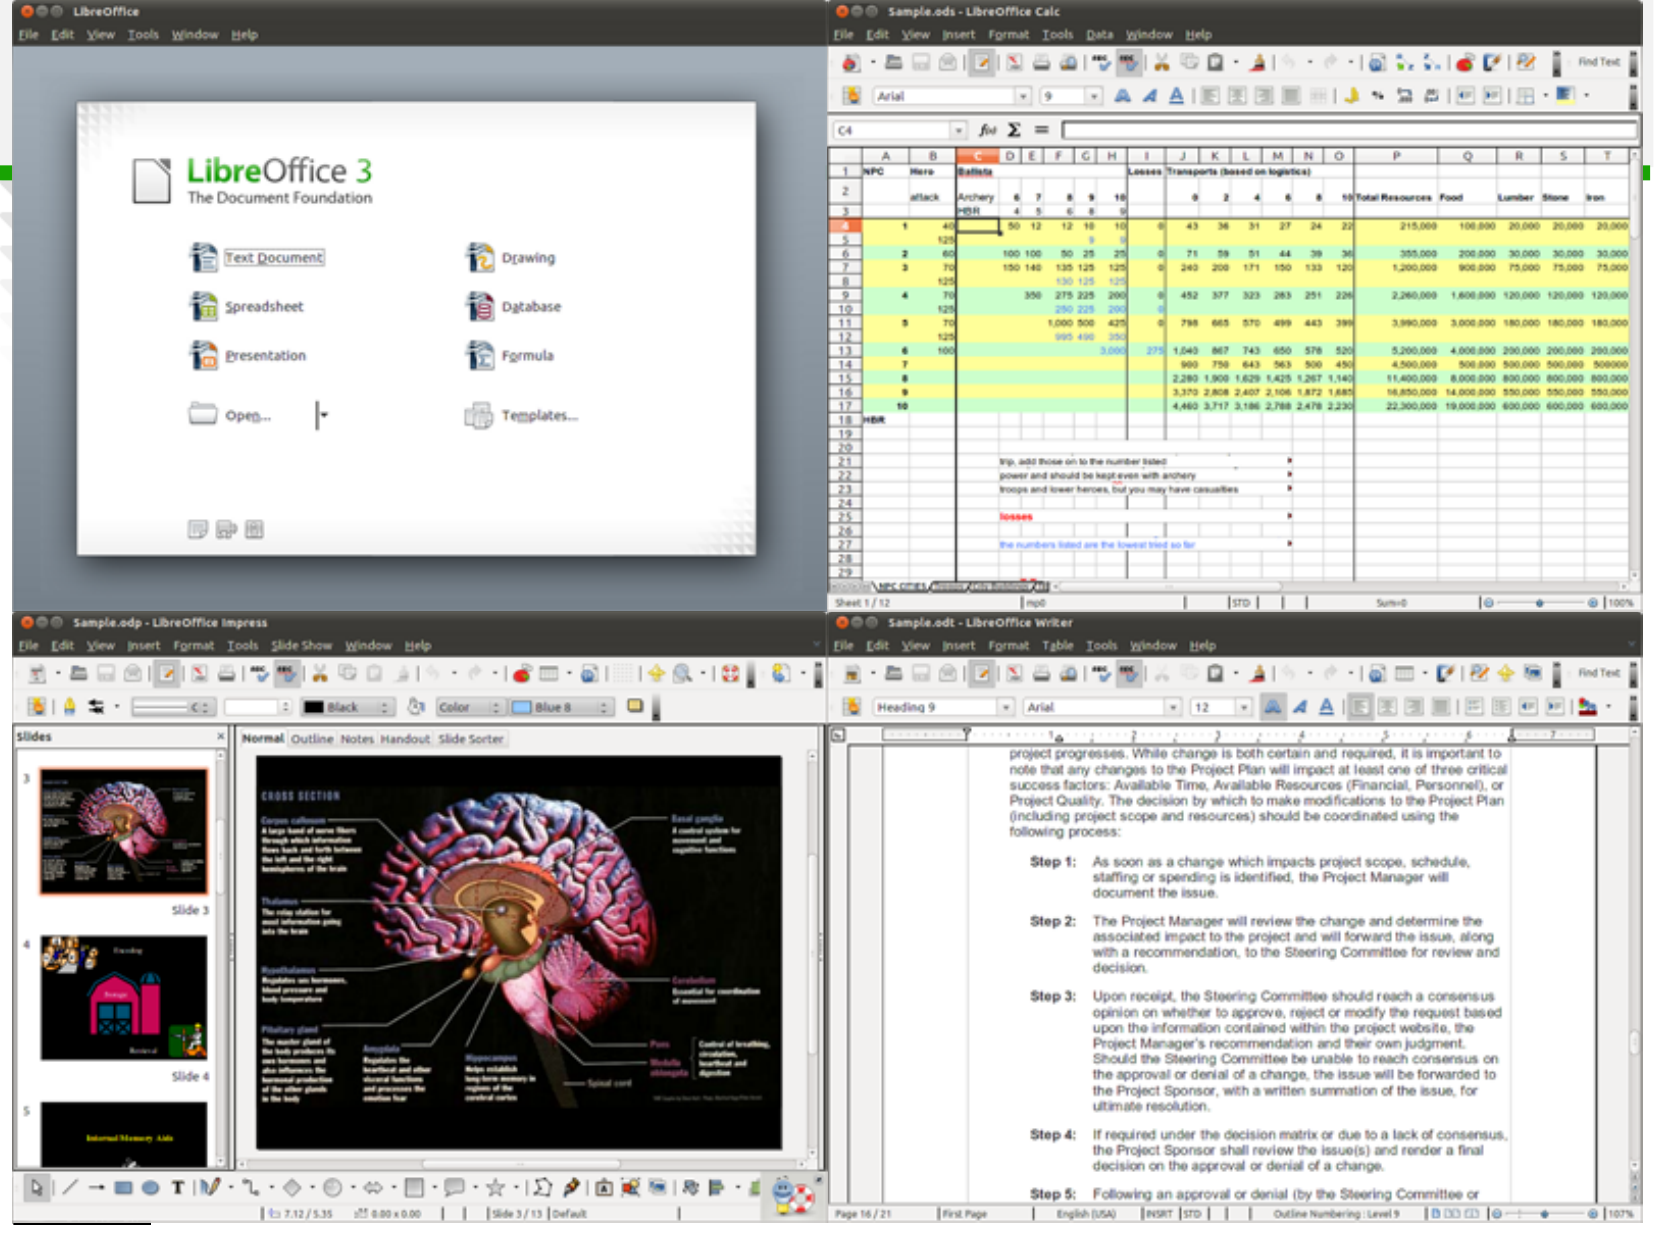

# Malá ukázka
Title goes here
4